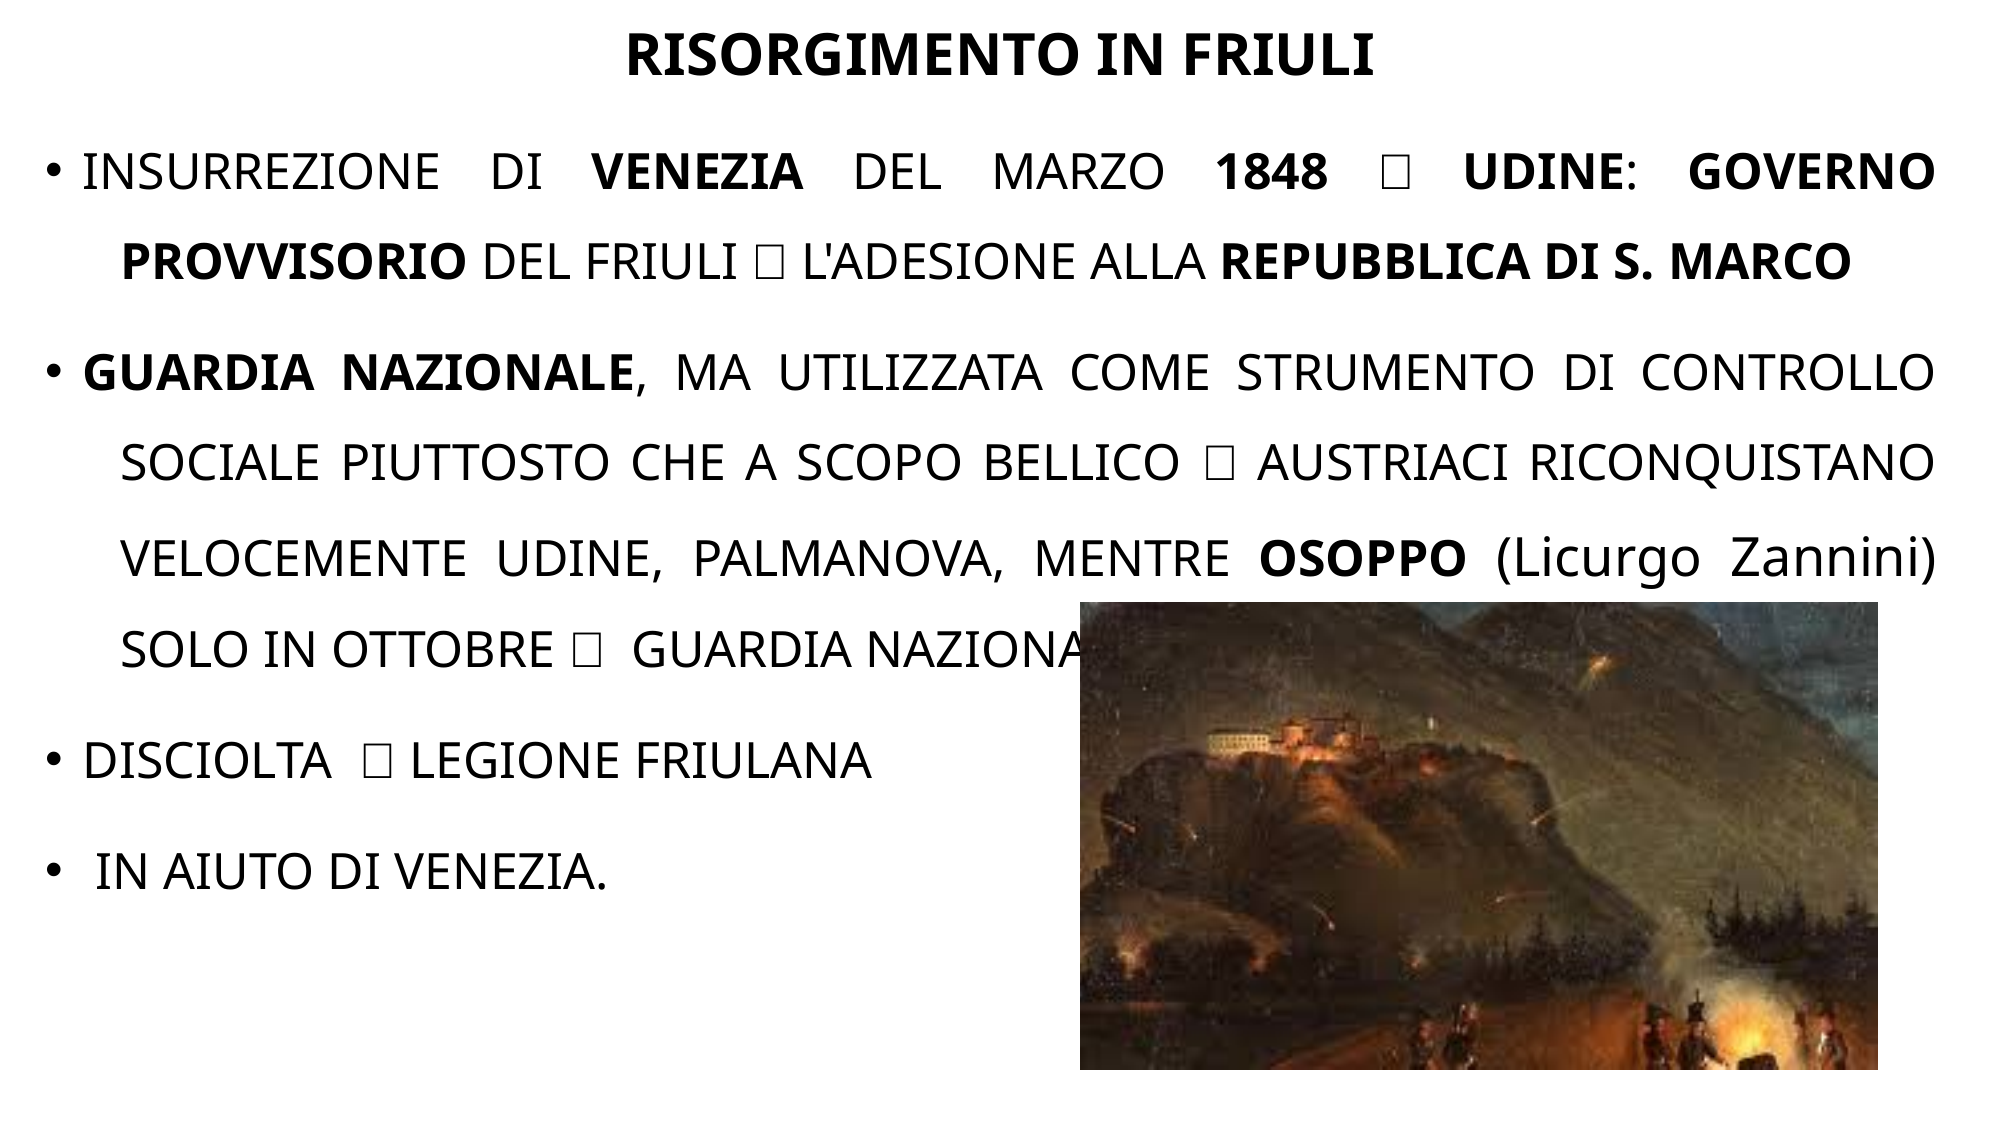

# RISORGIMENTO IN FRIULI
INSURREZIONE DI VENEZIA DEL MARZO 1848  UDINE: GOVERNO PROVVISORIO DEL FRIULI  L'ADESIONE ALLA REPUBBLICA DI S. MARCO
GUARDIA NAZIONALE, MA UTILIZZATA COME STRUMENTO DI CONTROLLO SOCIALE PIUTTOSTO CHE A SCOPO BELLICO  AUSTRIACI RICONQUISTANO VELOCEMENTE UDINE, PALMANOVA, MENTRE OSOPPO (Licurgo Zannini) SOLO IN OTTOBRE  GUARDIA NAZIONALE
DISCIOLTA  LEGIONE FRIULANA
 IN AIUTO DI VENEZIA.